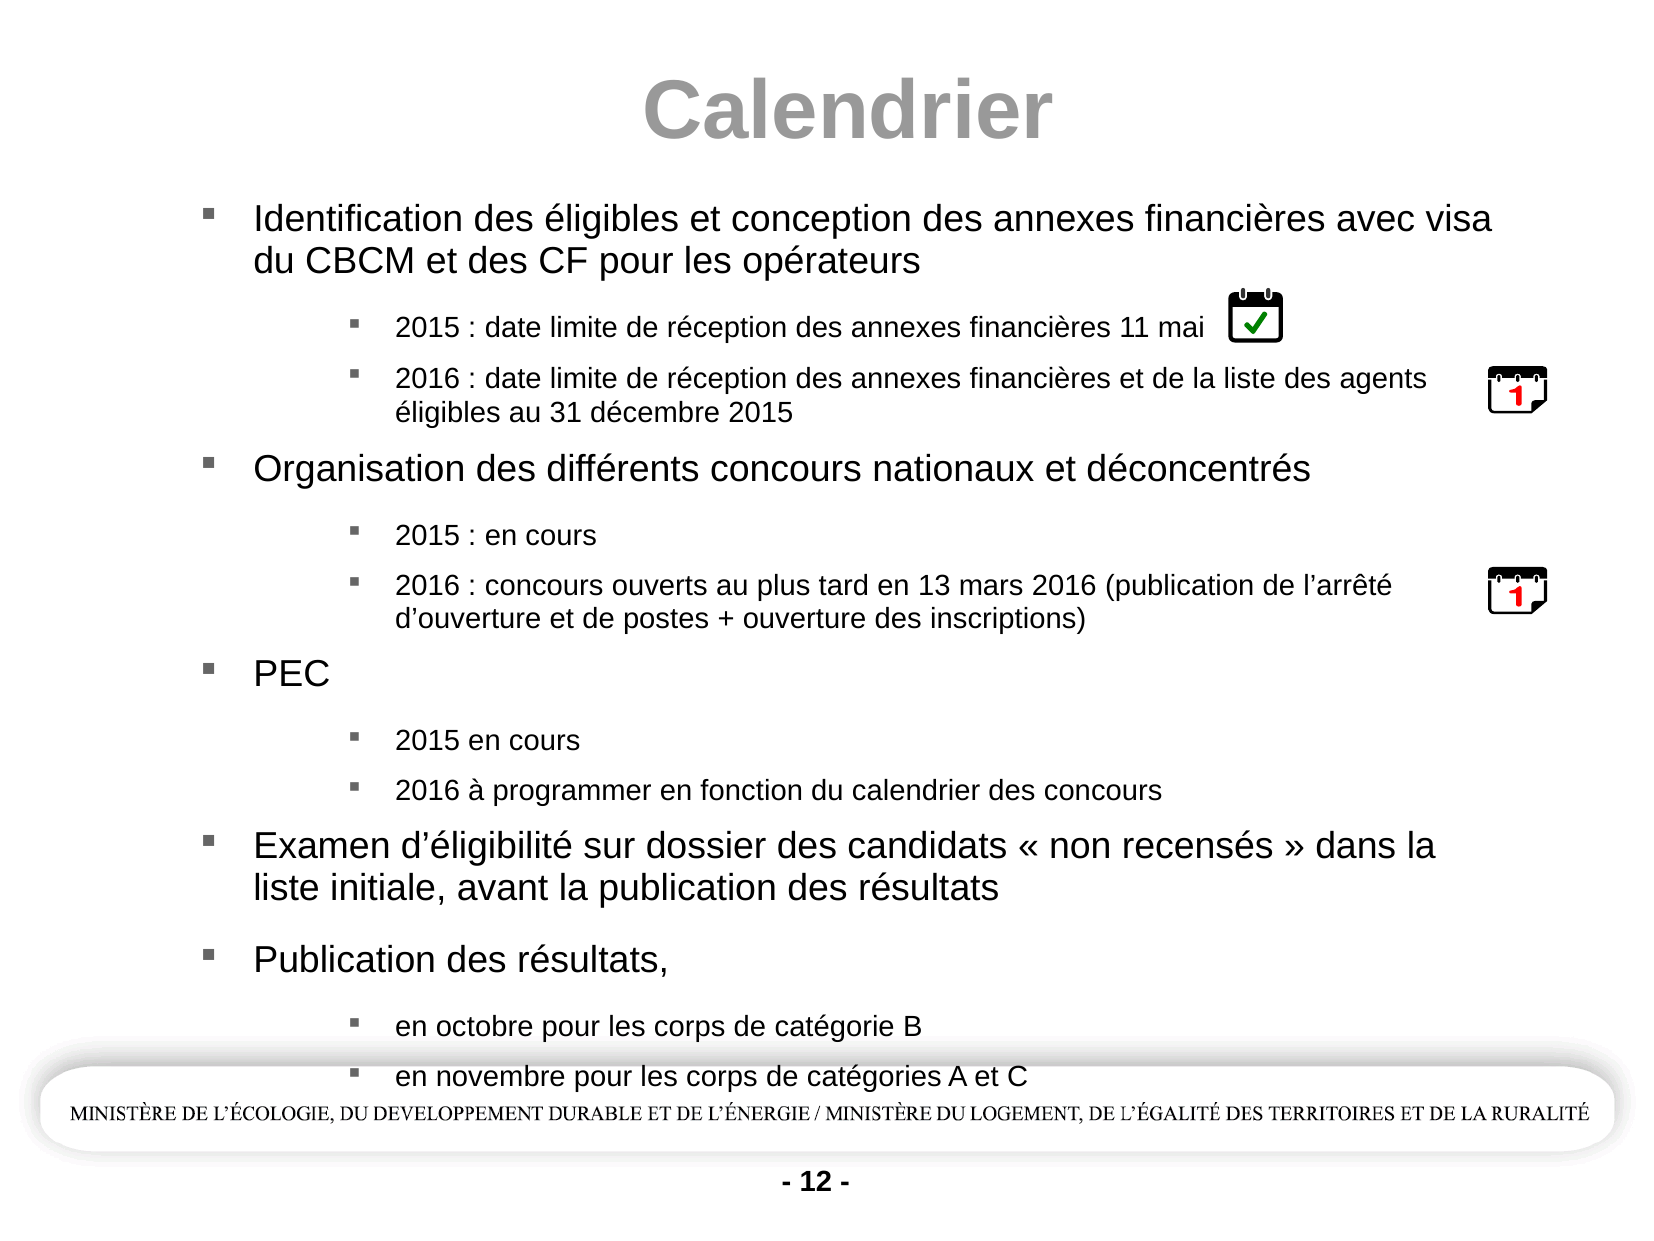

# Calendrier
Identification des éligibles et conception des annexes financières avec visa du CBCM et des CF pour les opérateurs
2015 : date limite de réception des annexes financières 11 mai
2016 : date limite de réception des annexes financières et de la liste des agents éligibles au 31 décembre 2015
Organisation des différents concours nationaux et déconcentrés
2015 : en cours
2016 : concours ouverts au plus tard en 13 mars 2016 (publication de l’arrêté d’ouverture et de postes + ouverture des inscriptions)
PEC
2015 en cours
2016 à programmer en fonction du calendrier des concours
Examen d’éligibilité sur dossier des candidats « non recensés » dans la liste initiale, avant la publication des résultats
Publication des résultats,
en octobre pour les corps de catégorie B
en novembre pour les corps de catégories A et C